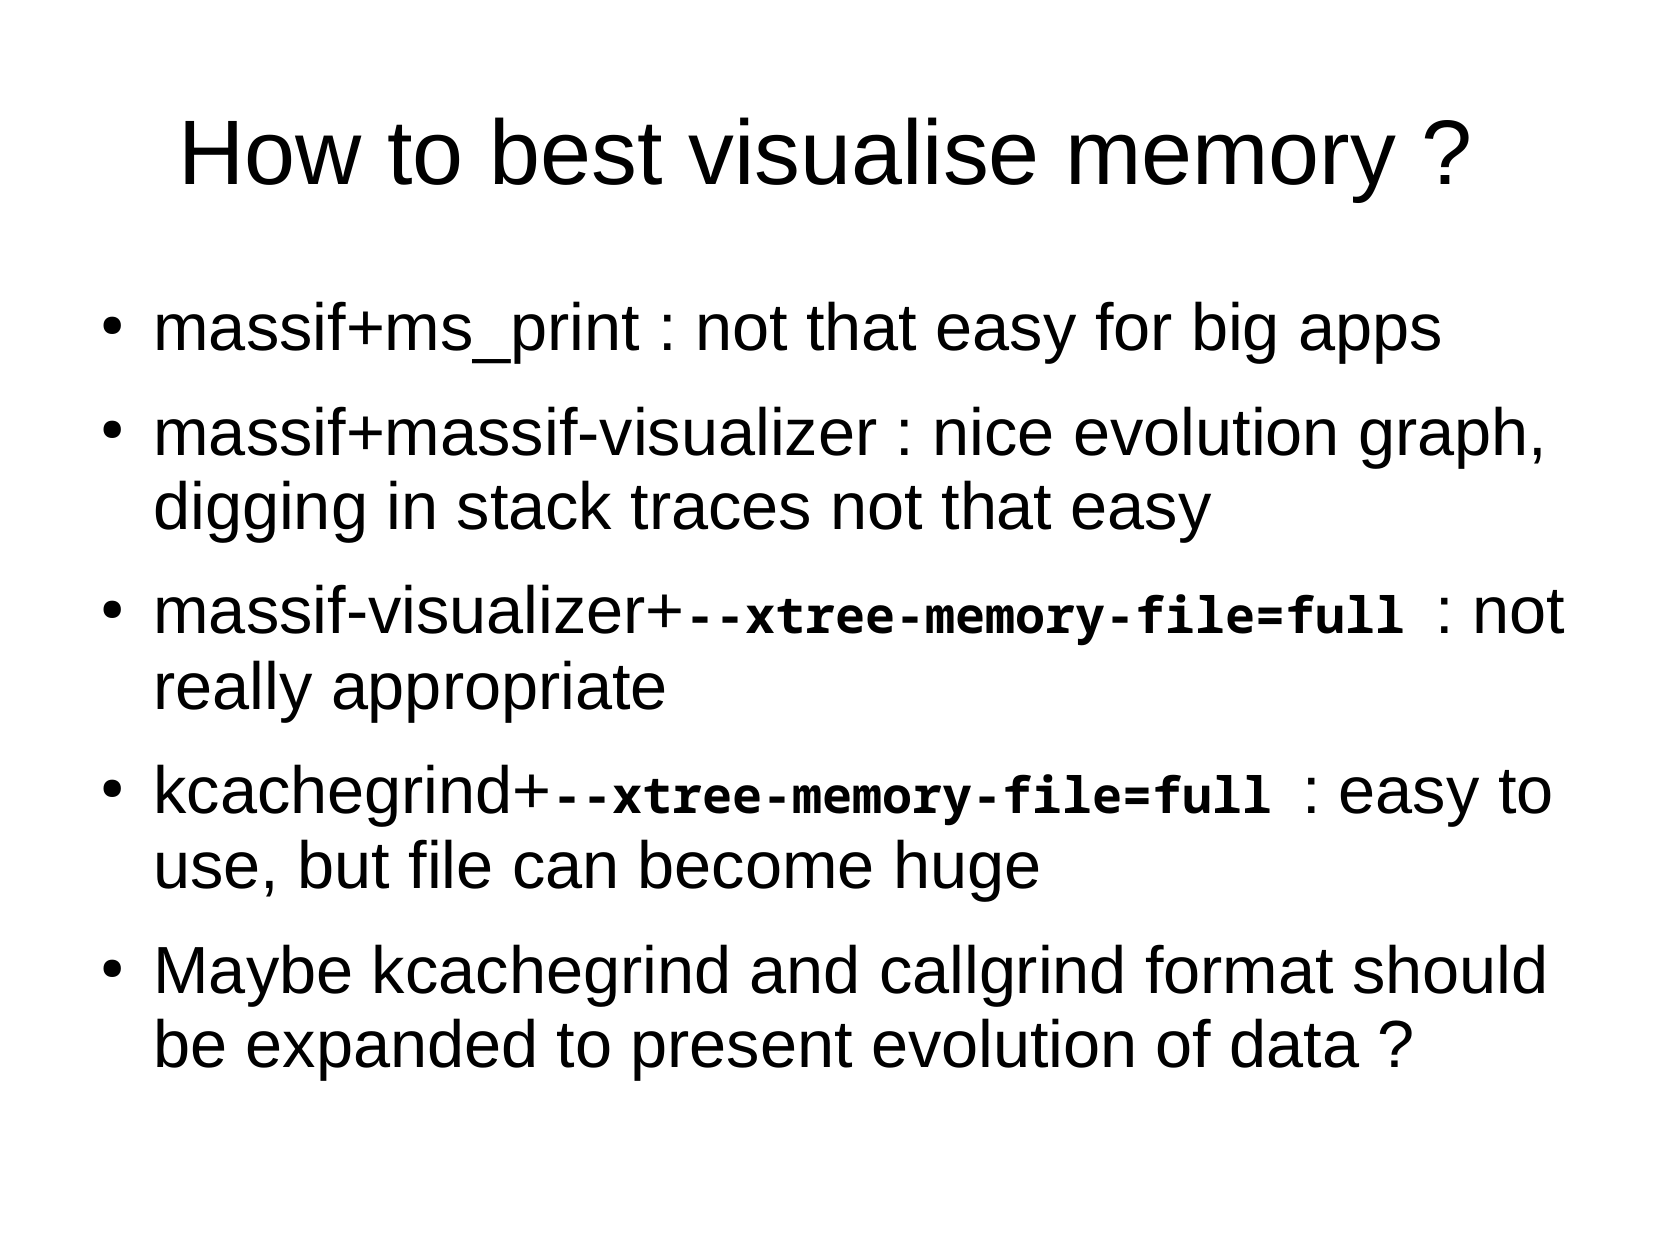

# How to best visualise memory ?
massif+ms_print : not that easy for big apps
massif+massif-visualizer : nice evolution graph, digging in stack traces not that easy
massif-visualizer+--xtree-memory-file=full : not really appropriate
kcachegrind+--xtree-memory-file=full : easy to use, but file can become huge
Maybe kcachegrind and callgrind format should be expanded to present evolution of data ?